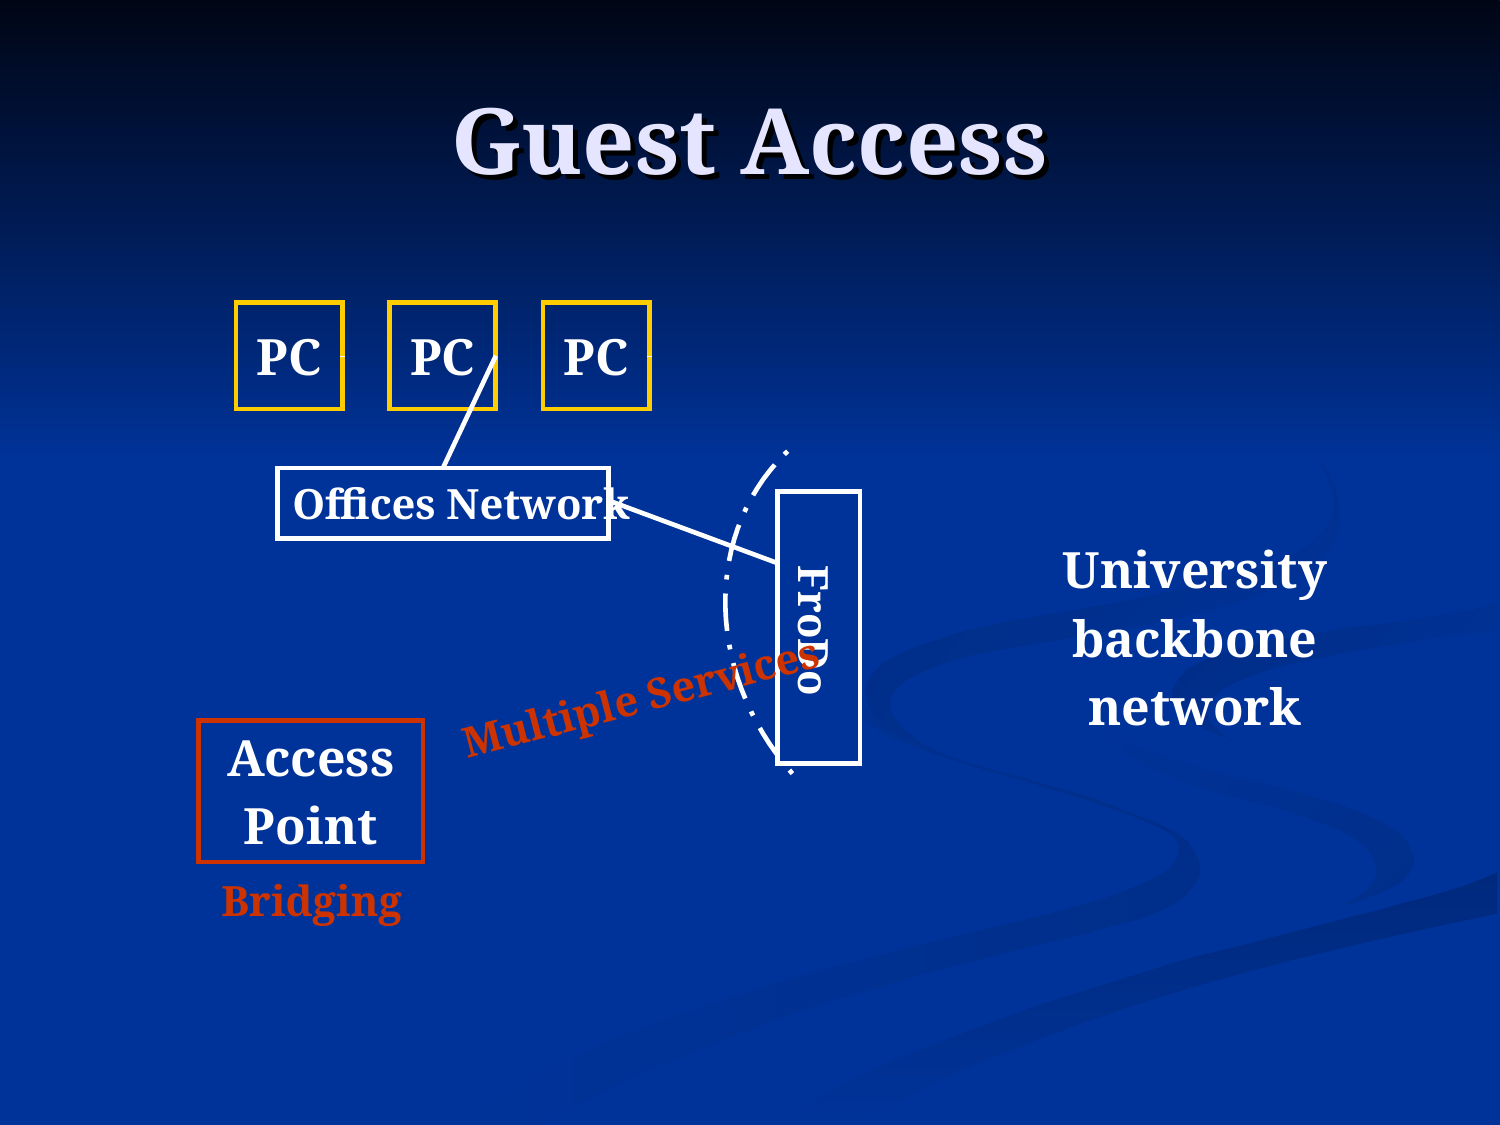

# Guest Access
PC
PC
PC
Offices Network
University
backbone
network
FroDo
Multiple Services
Access
Point
Bridging